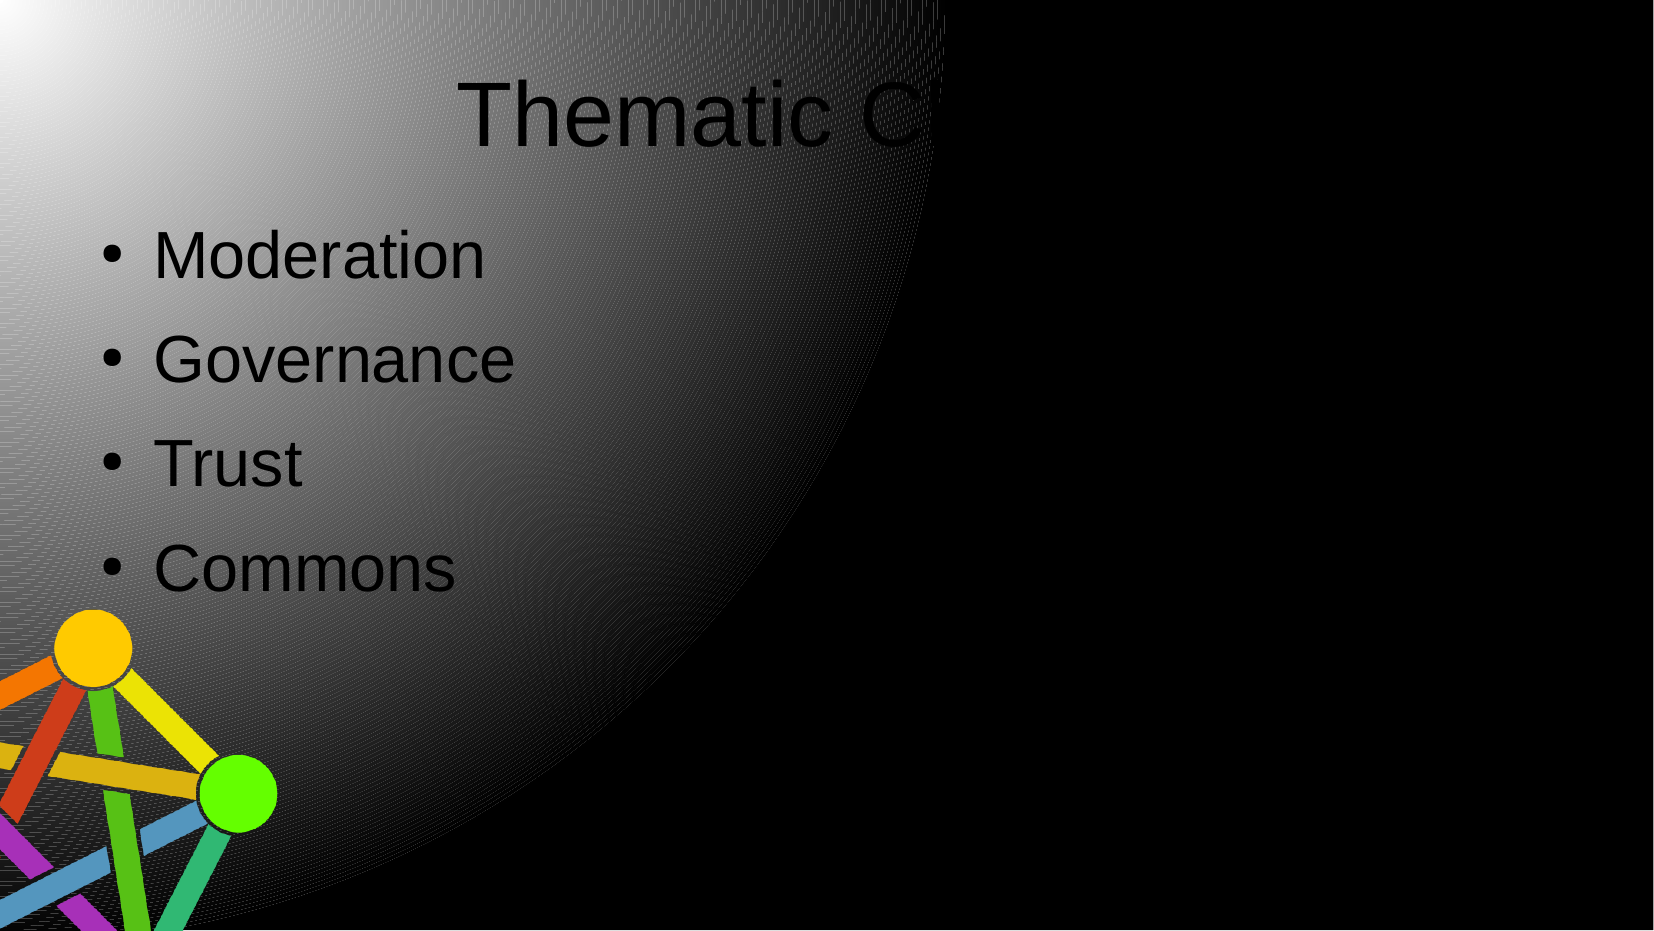

# Thematic Clusters
Moderation
Governance
Trust
Commons